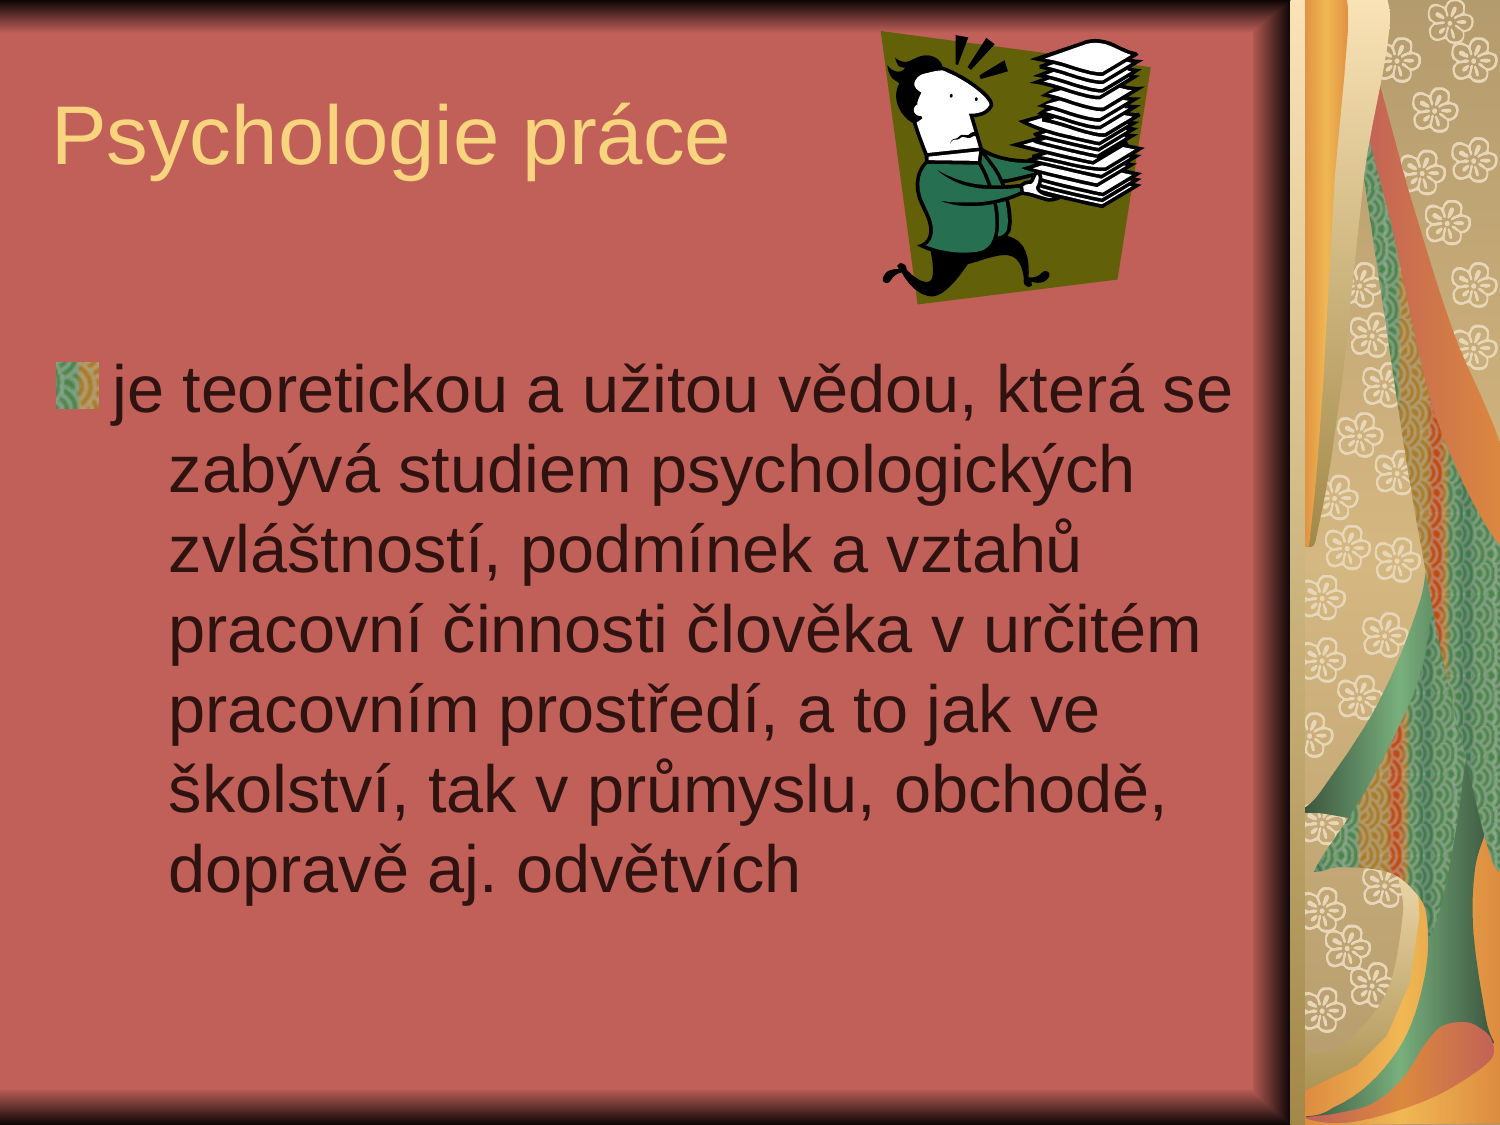

# Psychologie práce
je teoretickou a užitou vědou, která se zabývá studiem psychologických zvláštností, podmínek a vztahů pracovní činnosti člověka v určitém pracovním prostředí, a to jak ve školství, tak v průmyslu, obchodě, dopravě aj. odvětvích